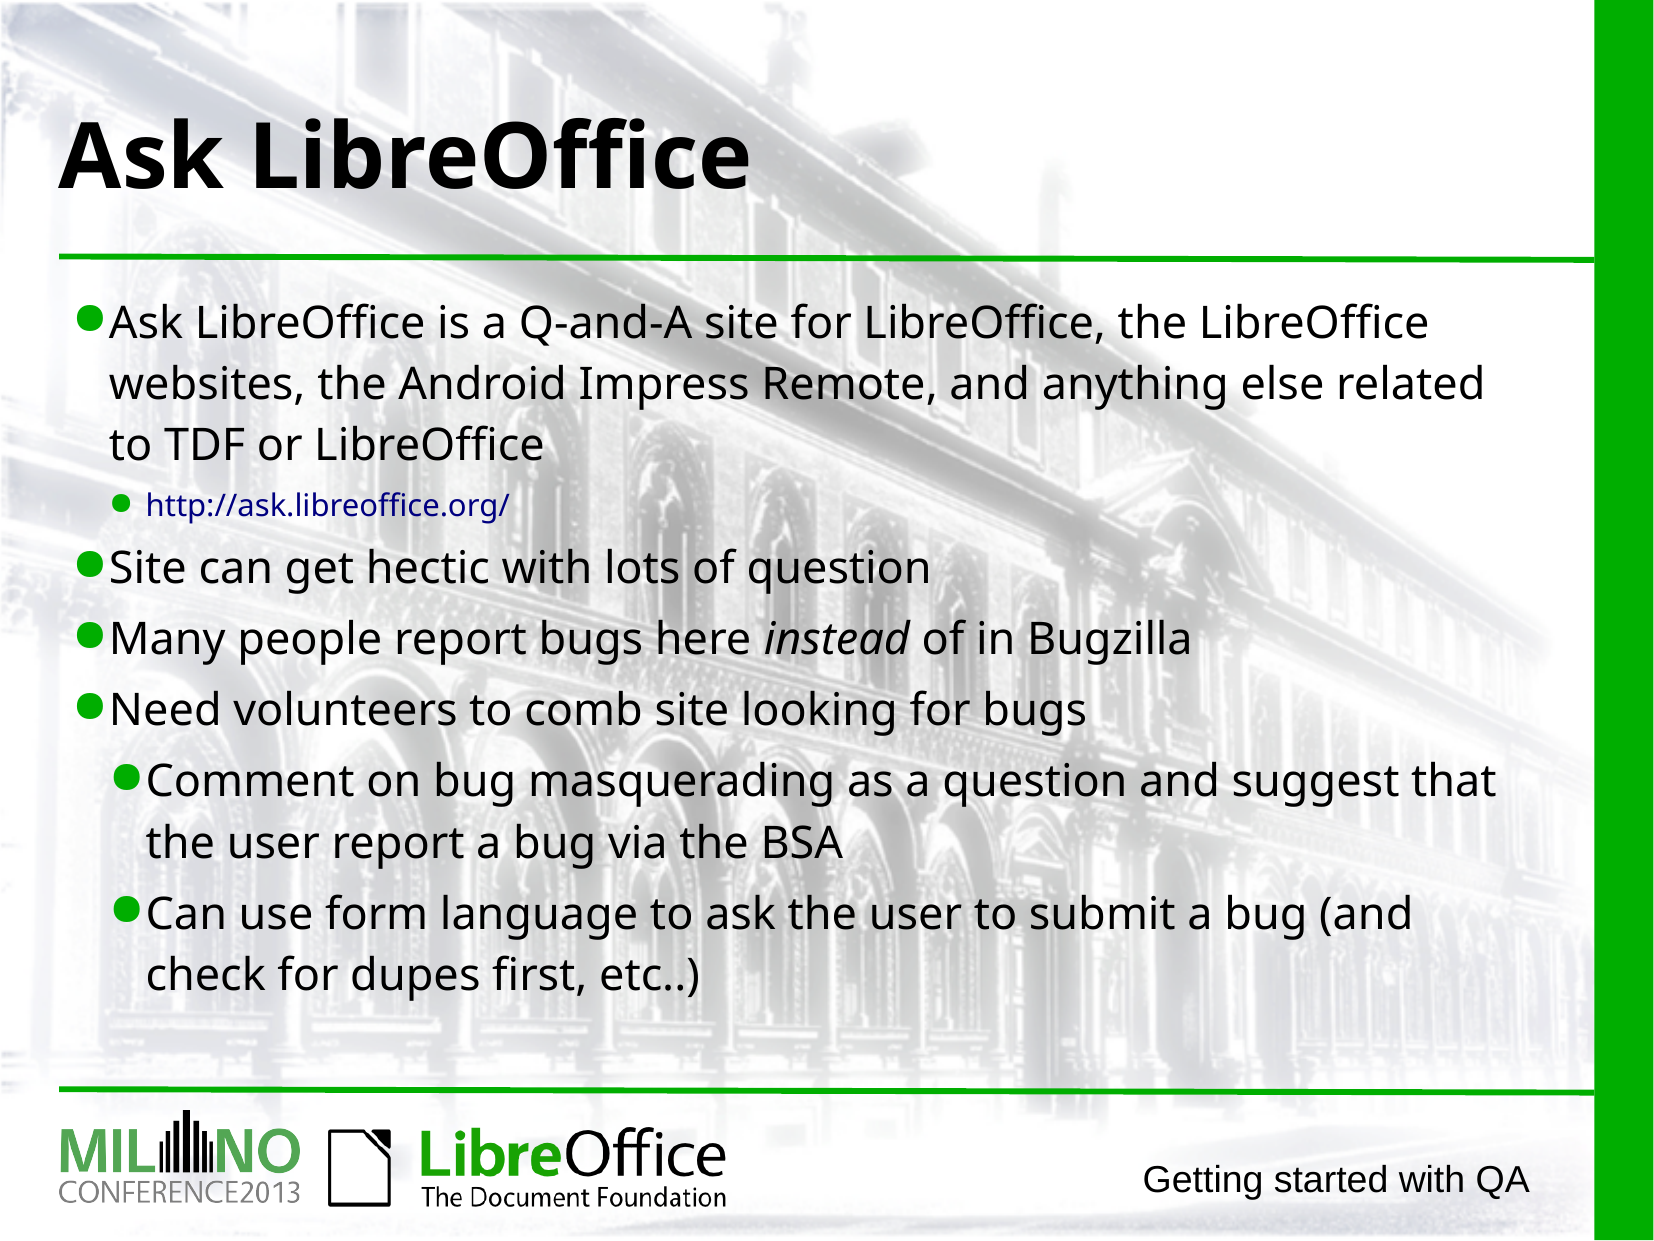

# Ask LibreOffice
Ask LibreOffice is a Q-and-A site for LibreOffice, the LibreOffice websites, the Android Impress Remote, and anything else related to TDF or LibreOffice
http://ask.libreoffice.org/
Site can get hectic with lots of question
Many people report bugs here instead of in Bugzilla
Need volunteers to comb site looking for bugs
Comment on bug masquerading as a question and suggest that the user report a bug via the BSA
Can use form language to ask the user to submit a bug (and check for dupes first, etc..)